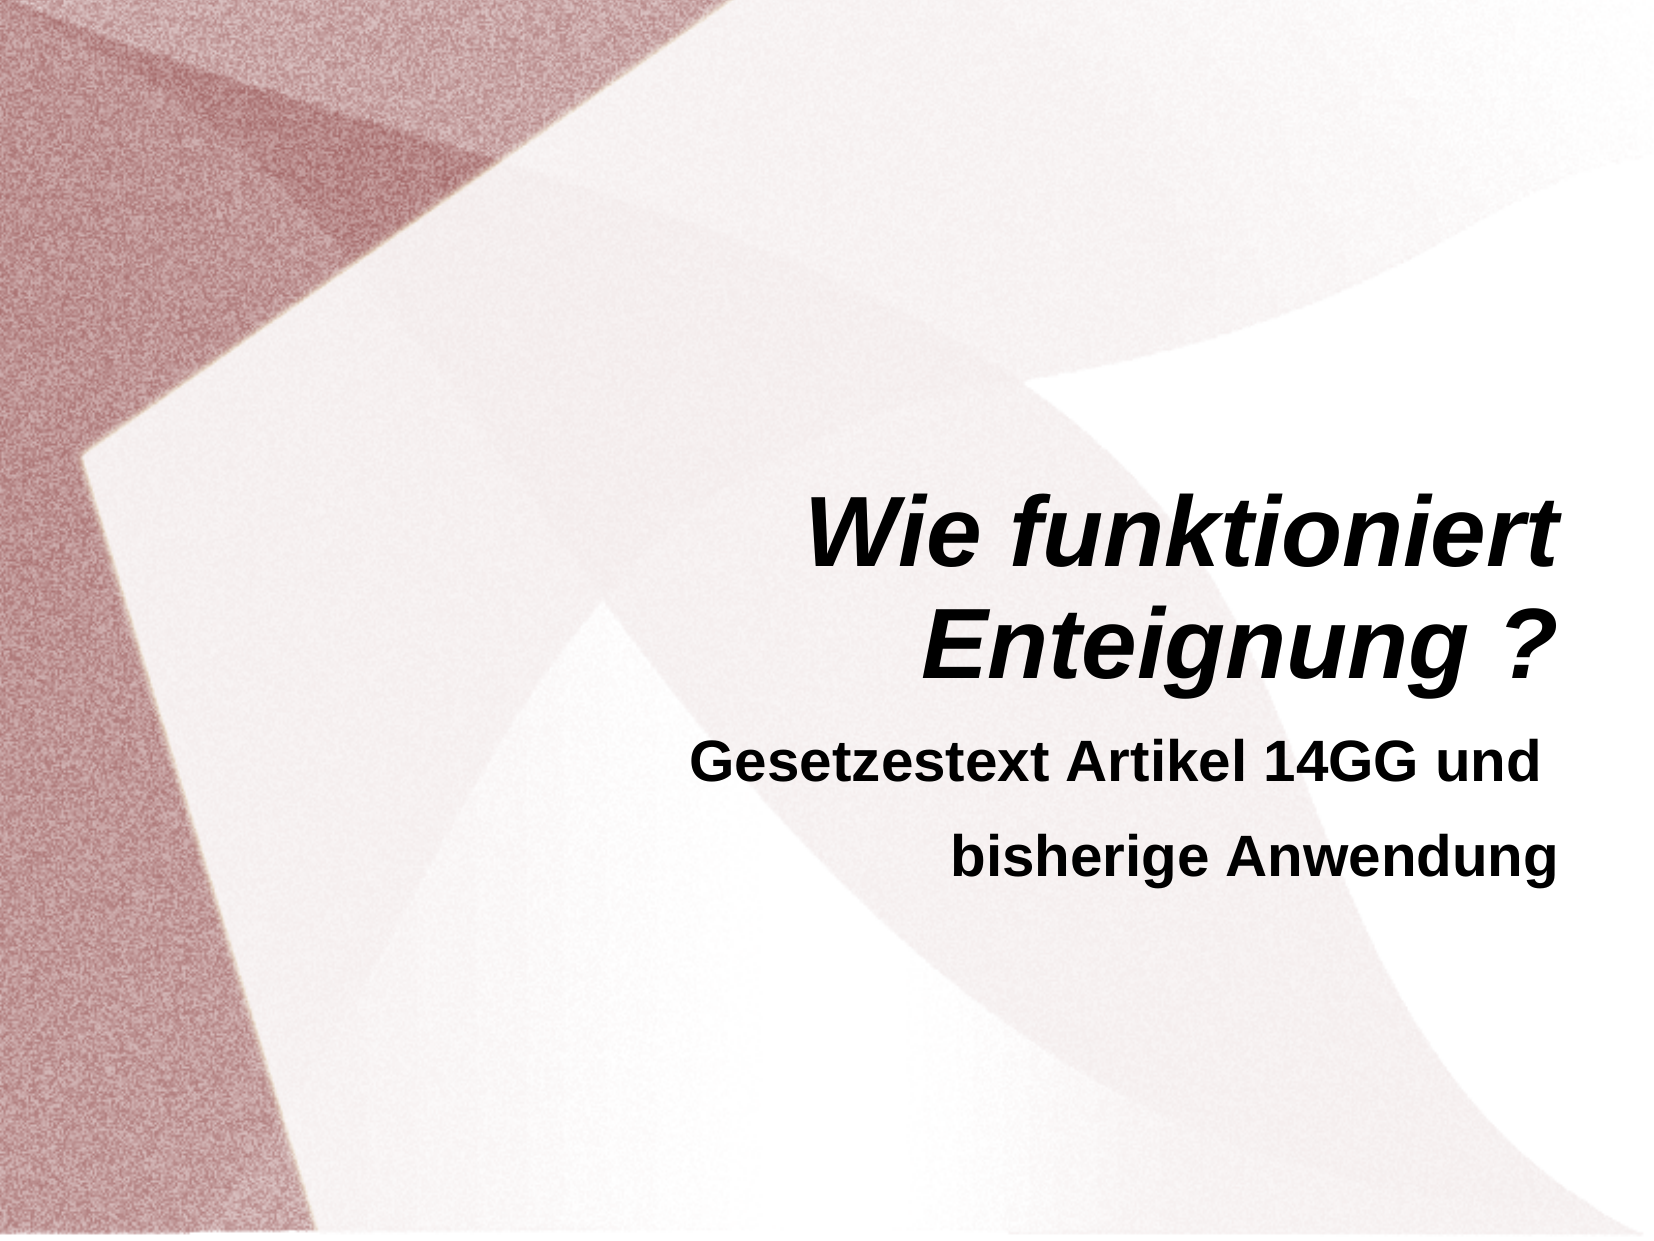

# Wie funktioniert Enteignung ?
Gesetzestext Artikel 14GG und
bisherige Anwendung